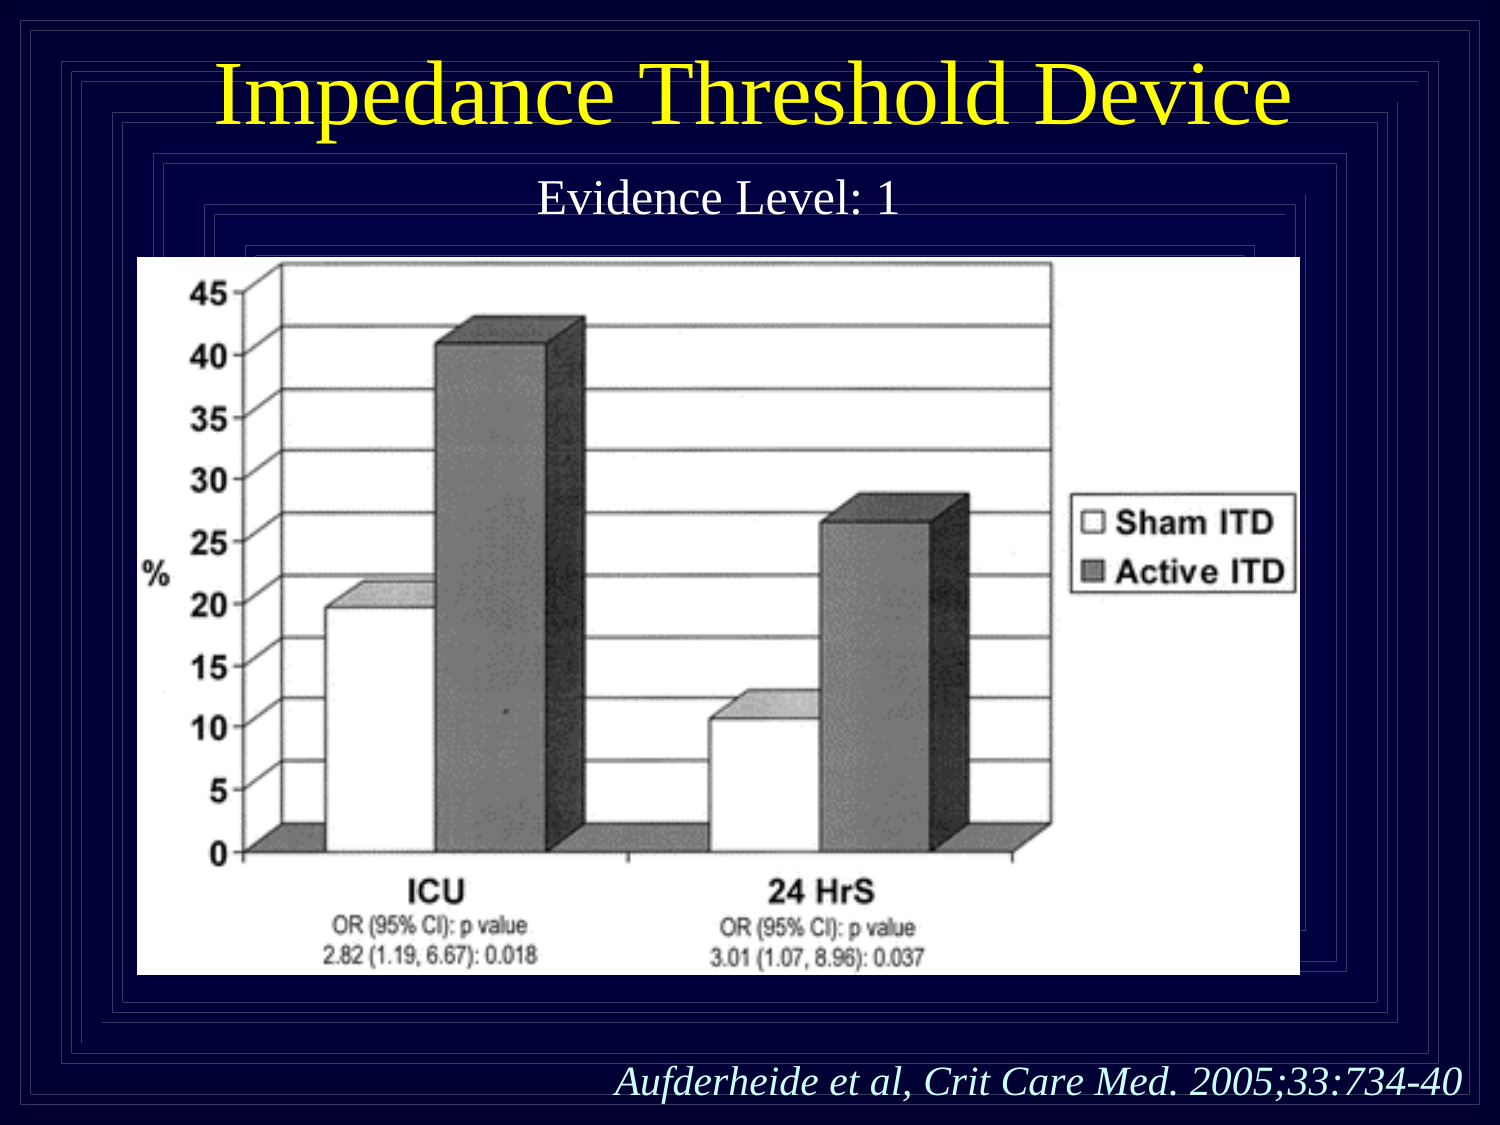

Impedance Threshold Device
Evidence Level: 1
Aufderheide et al, Crit Care Med. 2005;33:734-40